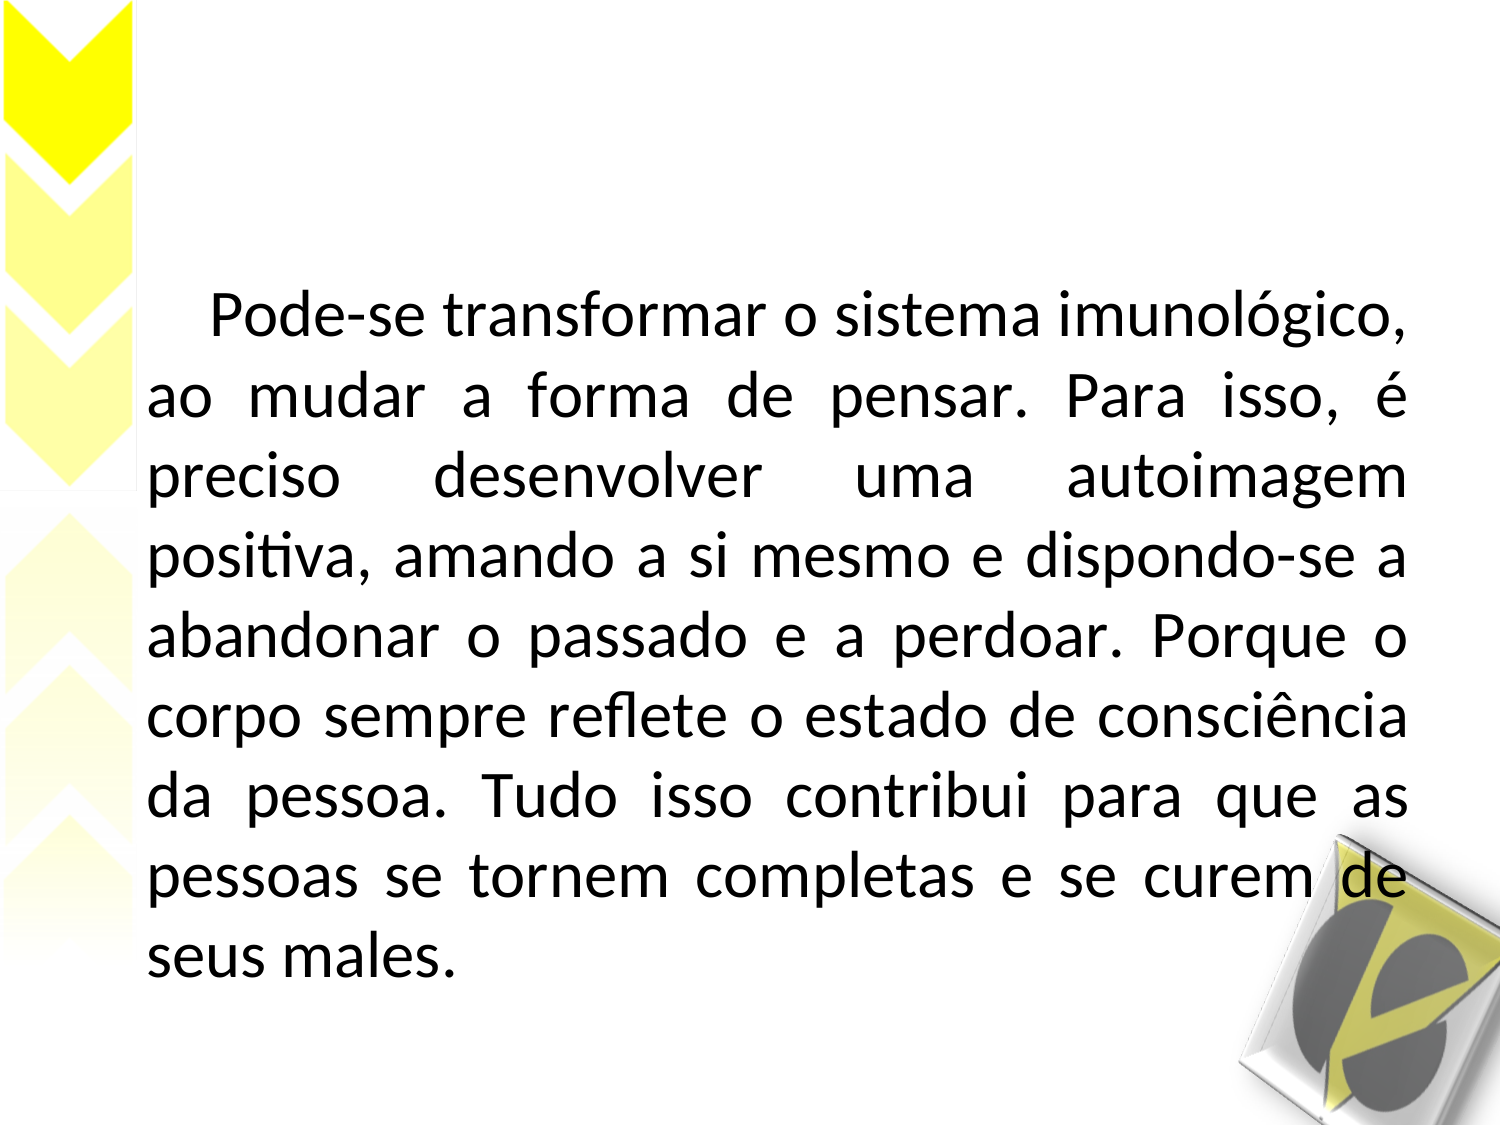

#
 Pode-se transformar o sistema imunológico, ao mudar a forma de pensar. Para isso, é preciso desenvolver uma autoimagem positiva, amando a si mesmo e dispondo-se a abandonar o passado e a perdoar. Porque o corpo sempre reflete o estado de consciência da pessoa. Tudo isso contribui para que as pessoas se tornem completas e se curem de seus males.